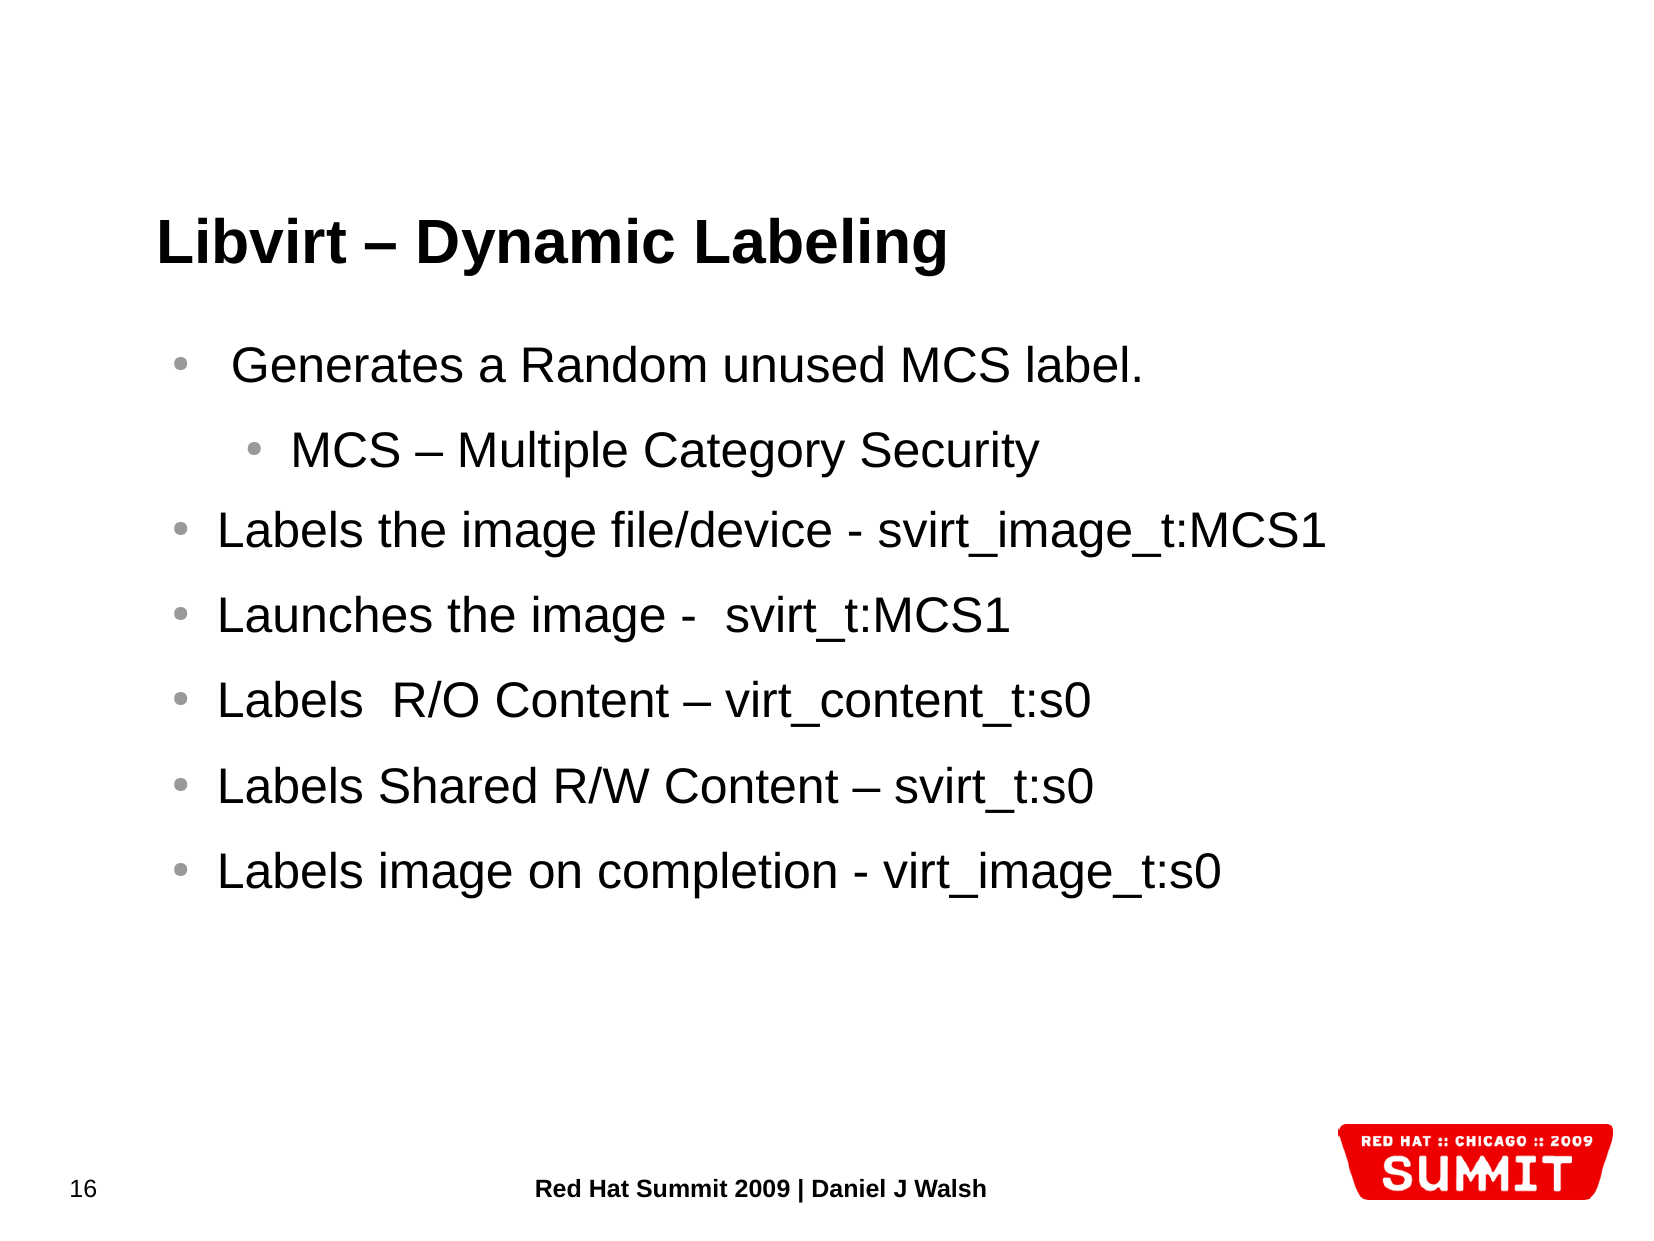

# Libvirt – Dynamic Labeling
 Generates a Random unused MCS label.
MCS – Multiple Category Security
Labels the image file/device - svirt_image_t:MCS1
Launches the image - svirt_t:MCS1
Labels R/O Content – virt_content_t:s0
Labels Shared R/W Content – svirt_t:s0
Labels image on completion - virt_image_t:s0